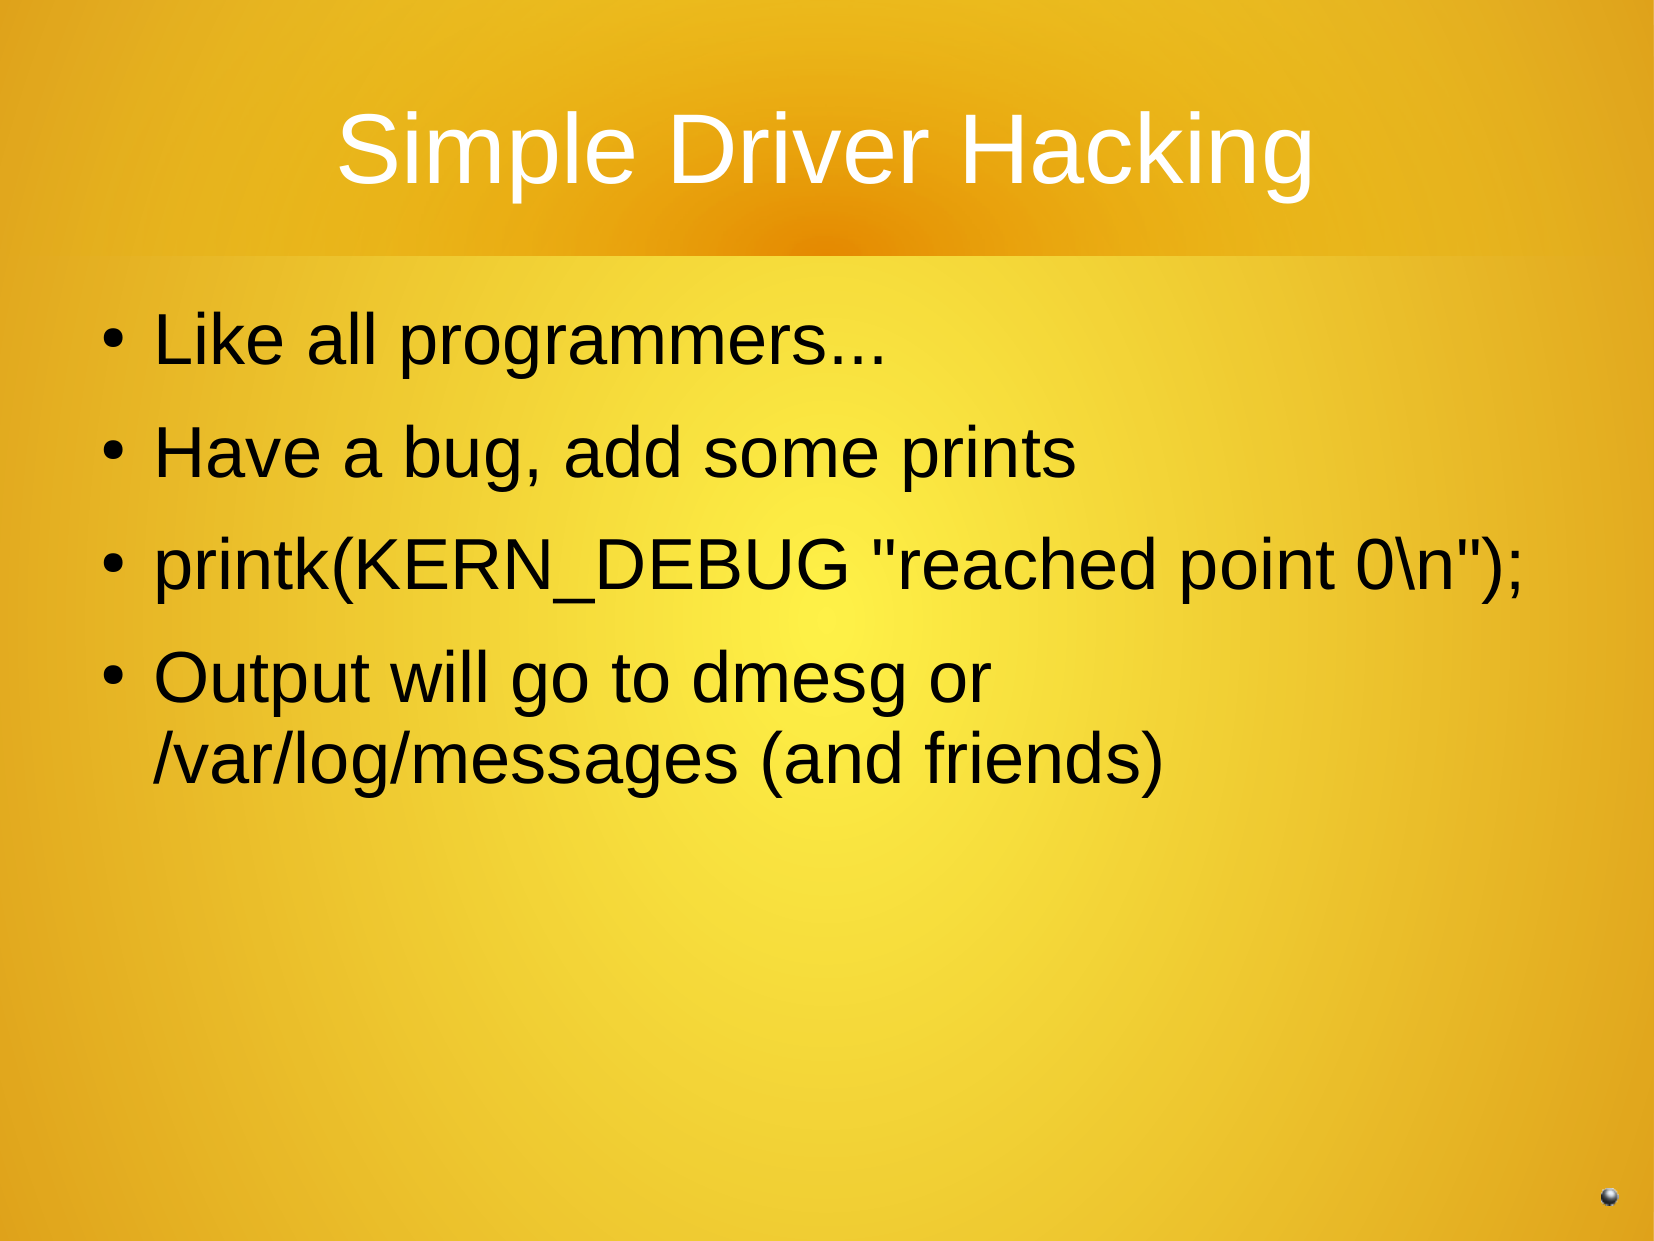

# Simple Driver Hacking
Like all programmers...
Have a bug, add some prints
printk(KERN_DEBUG "reached point 0\n");
Output will go to dmesg or /var/log/messages (and friends)